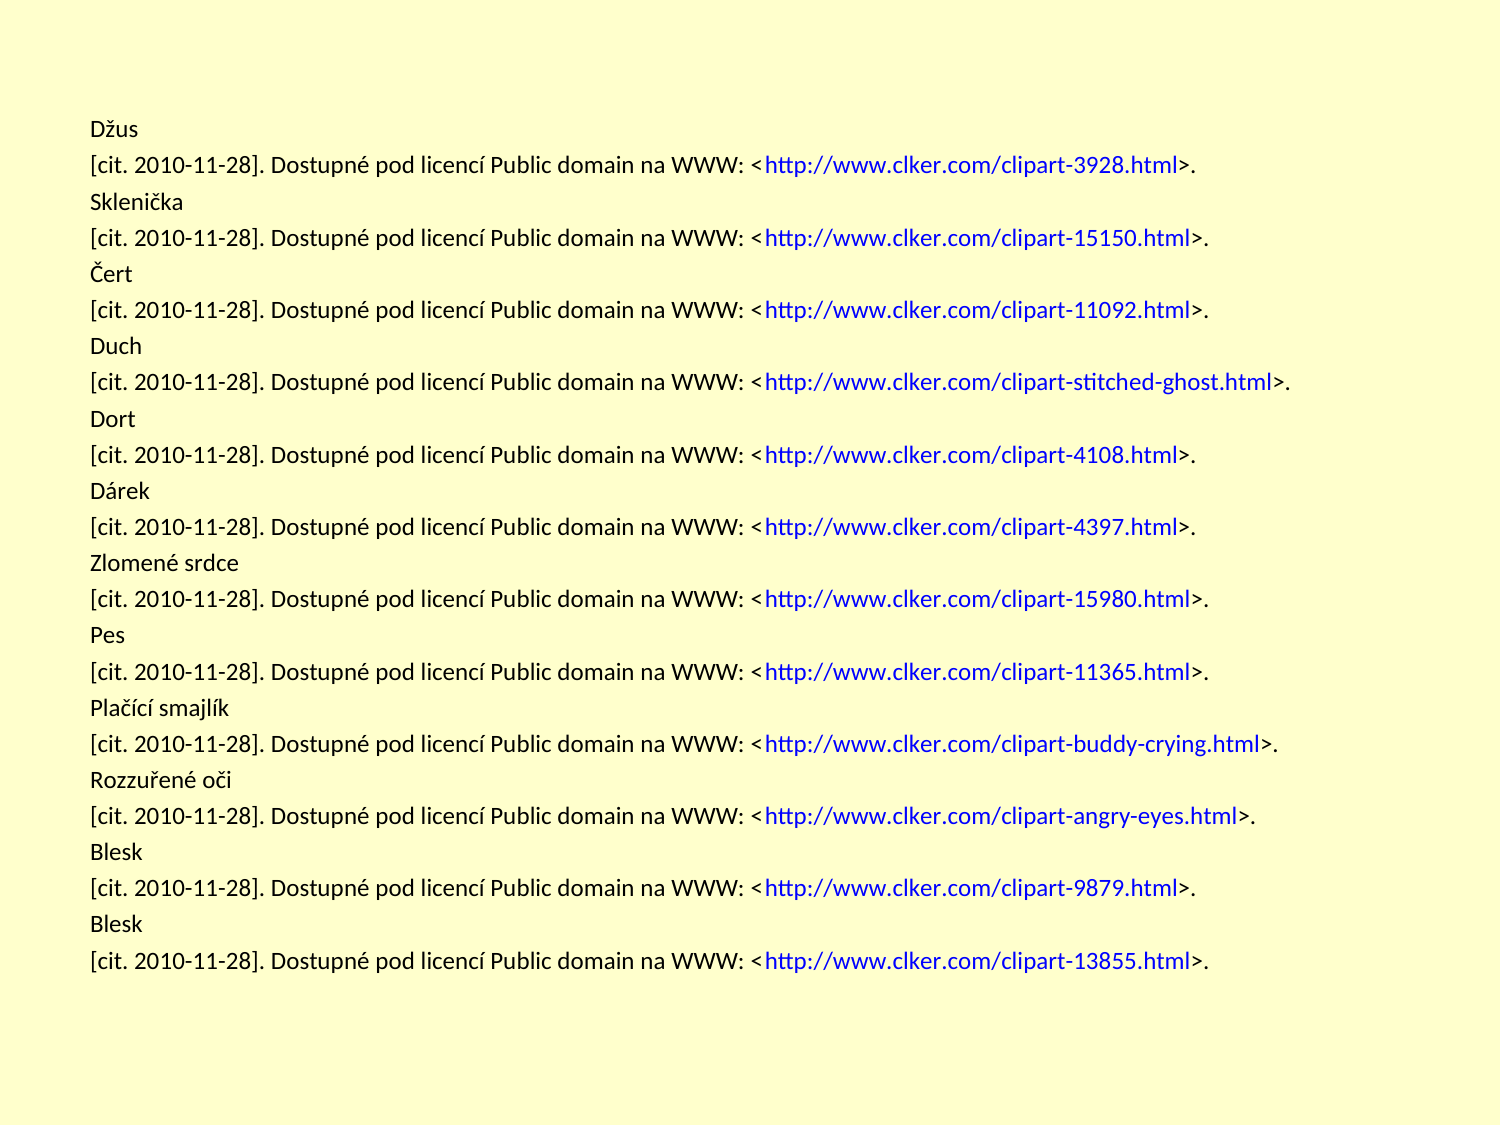

# Džus
[cit. 2010-11-28]. Dostupné pod licencí Public domain na WWW: <http://www.clker.com/clipart-3928.html>.
Sklenička
[cit. 2010-11-28]. Dostupné pod licencí Public domain na WWW: <http://www.clker.com/clipart-15150.html>.
Čert
[cit. 2010-11-28]. Dostupné pod licencí Public domain na WWW: <http://www.clker.com/clipart-11092.html>.
Duch
[cit. 2010-11-28]. Dostupné pod licencí Public domain na WWW: <http://www.clker.com/clipart-stitched-ghost.html>.
Dort
[cit. 2010-11-28]. Dostupné pod licencí Public domain na WWW: <http://www.clker.com/clipart-4108.html>.
Dárek
[cit. 2010-11-28]. Dostupné pod licencí Public domain na WWW: <http://www.clker.com/clipart-4397.html>.
Zlomené srdce
[cit. 2010-11-28]. Dostupné pod licencí Public domain na WWW: <http://www.clker.com/clipart-15980.html>.
Pes
[cit. 2010-11-28]. Dostupné pod licencí Public domain na WWW: <http://www.clker.com/clipart-11365.html>.
Plačící smajlík
[cit. 2010-11-28]. Dostupné pod licencí Public domain na WWW: <http://www.clker.com/clipart-buddy-crying.html>.
Rozzuřené oči
[cit. 2010-11-28]. Dostupné pod licencí Public domain na WWW: <http://www.clker.com/clipart-angry-eyes.html>.
Blesk
[cit. 2010-11-28]. Dostupné pod licencí Public domain na WWW: <http://www.clker.com/clipart-9879.html>.
Blesk
[cit. 2010-11-28]. Dostupné pod licencí Public domain na WWW: <http://www.clker.com/clipart-13855.html>.